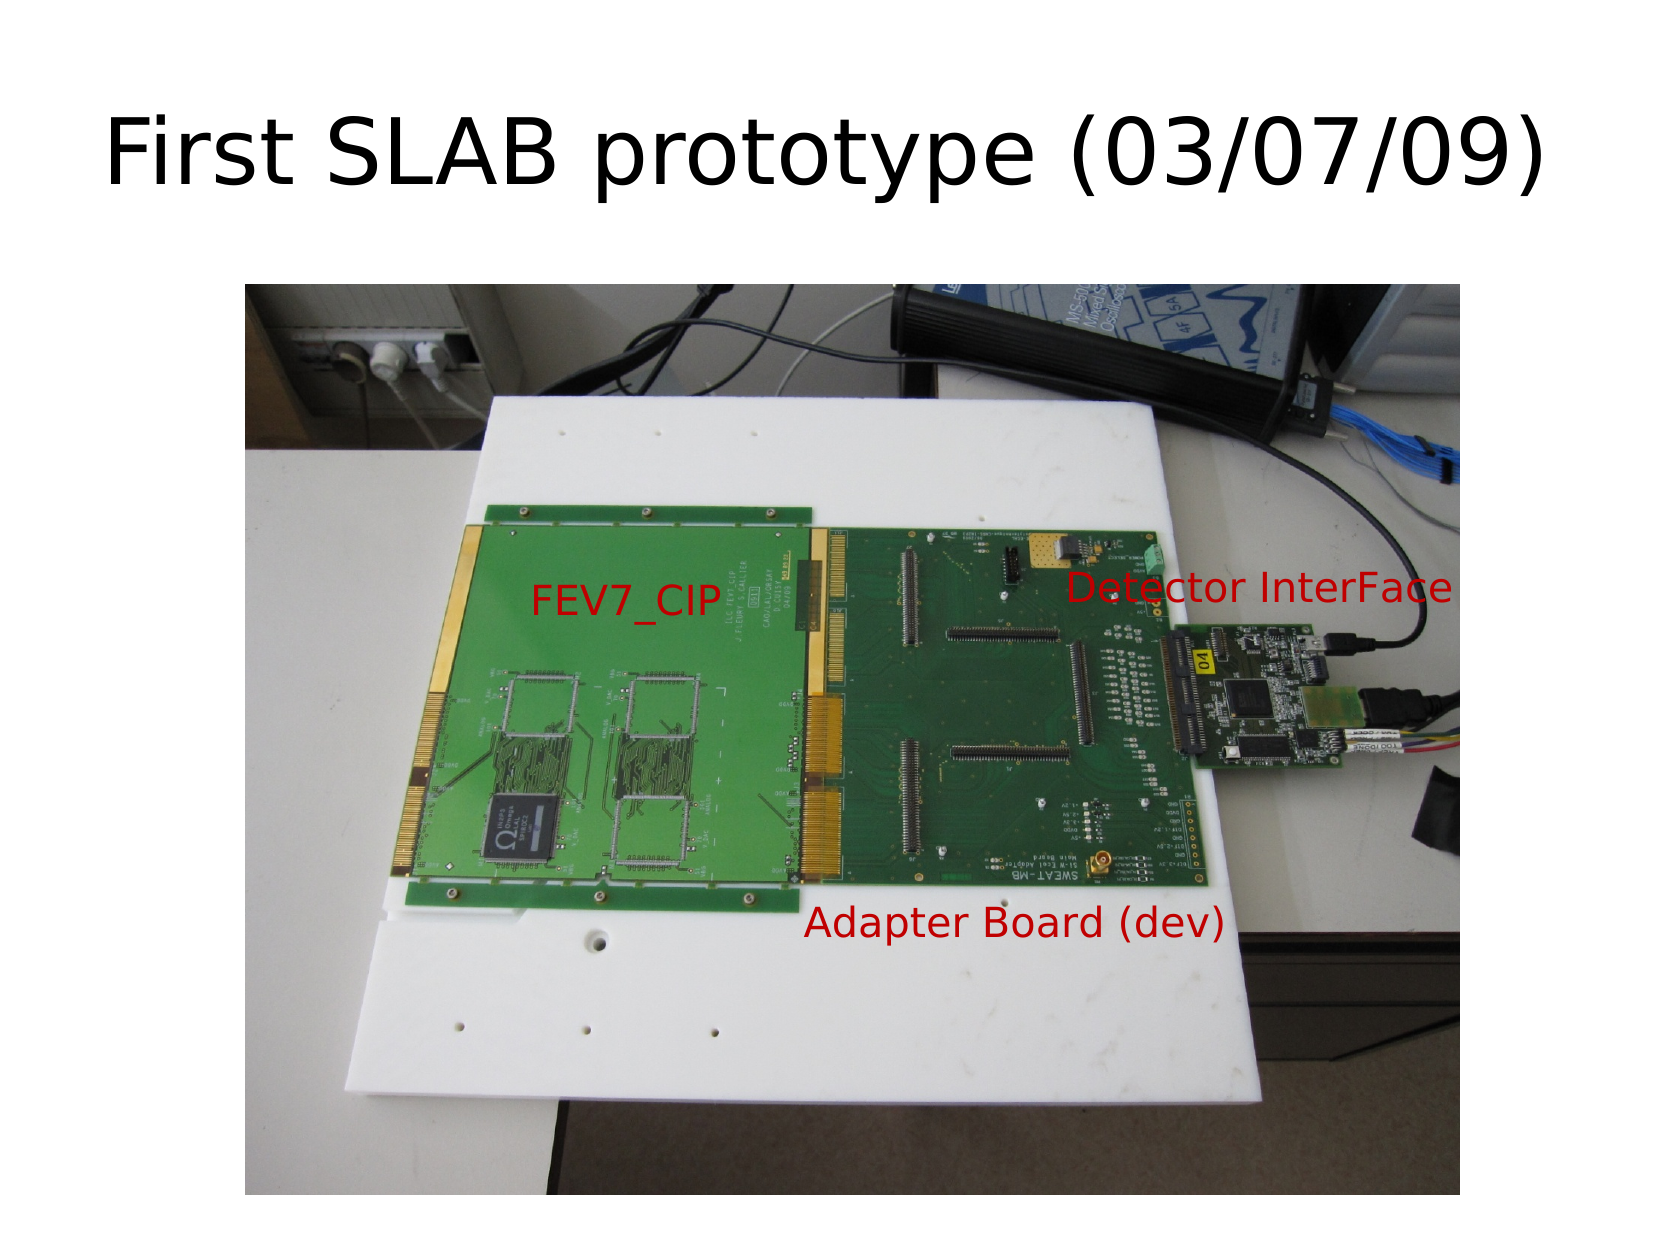

# First SLAB prototype (03/07/09)
Detector InterFace
FEV7_CIP
Adapter Board (dev)